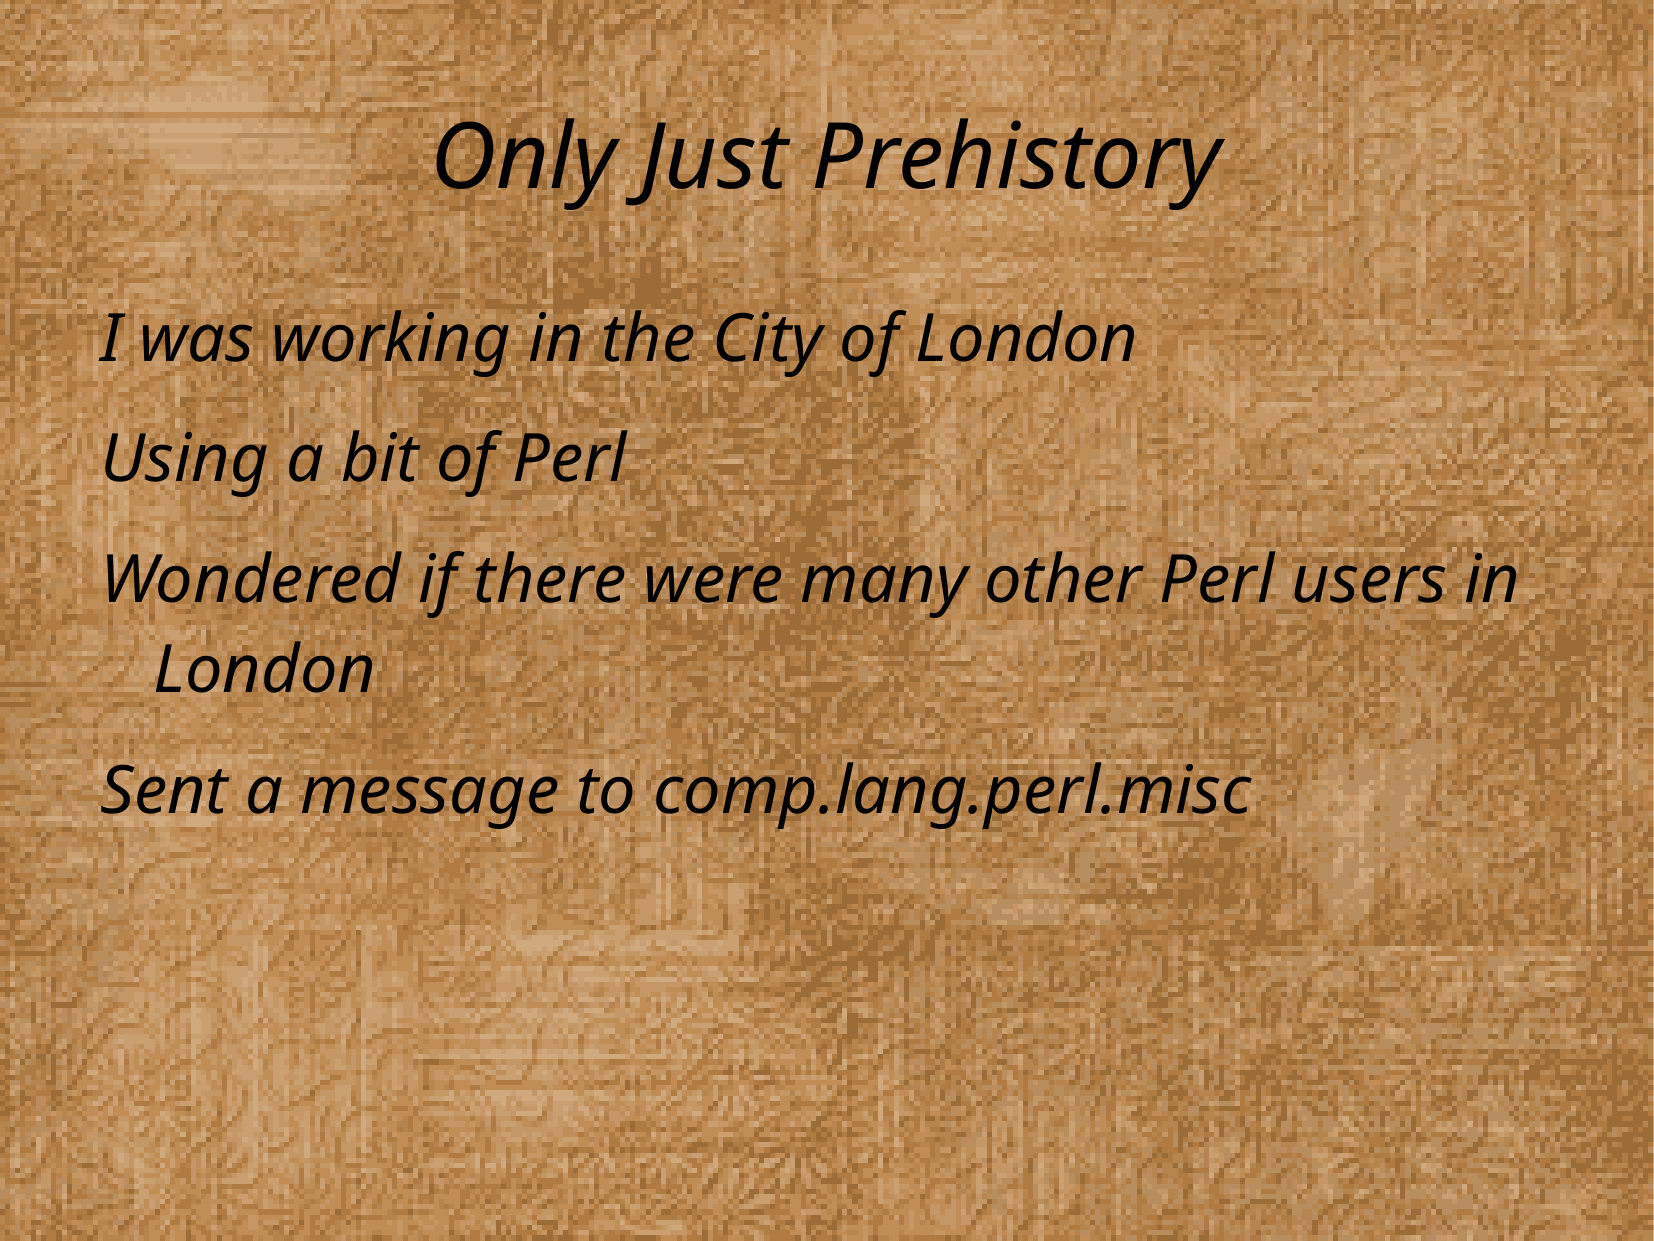

# Only Just Prehistory
I was working in the City of London
Using a bit of Perl
Wondered if there were many other Perl users in London
Sent a message to comp.lang.perl.misc